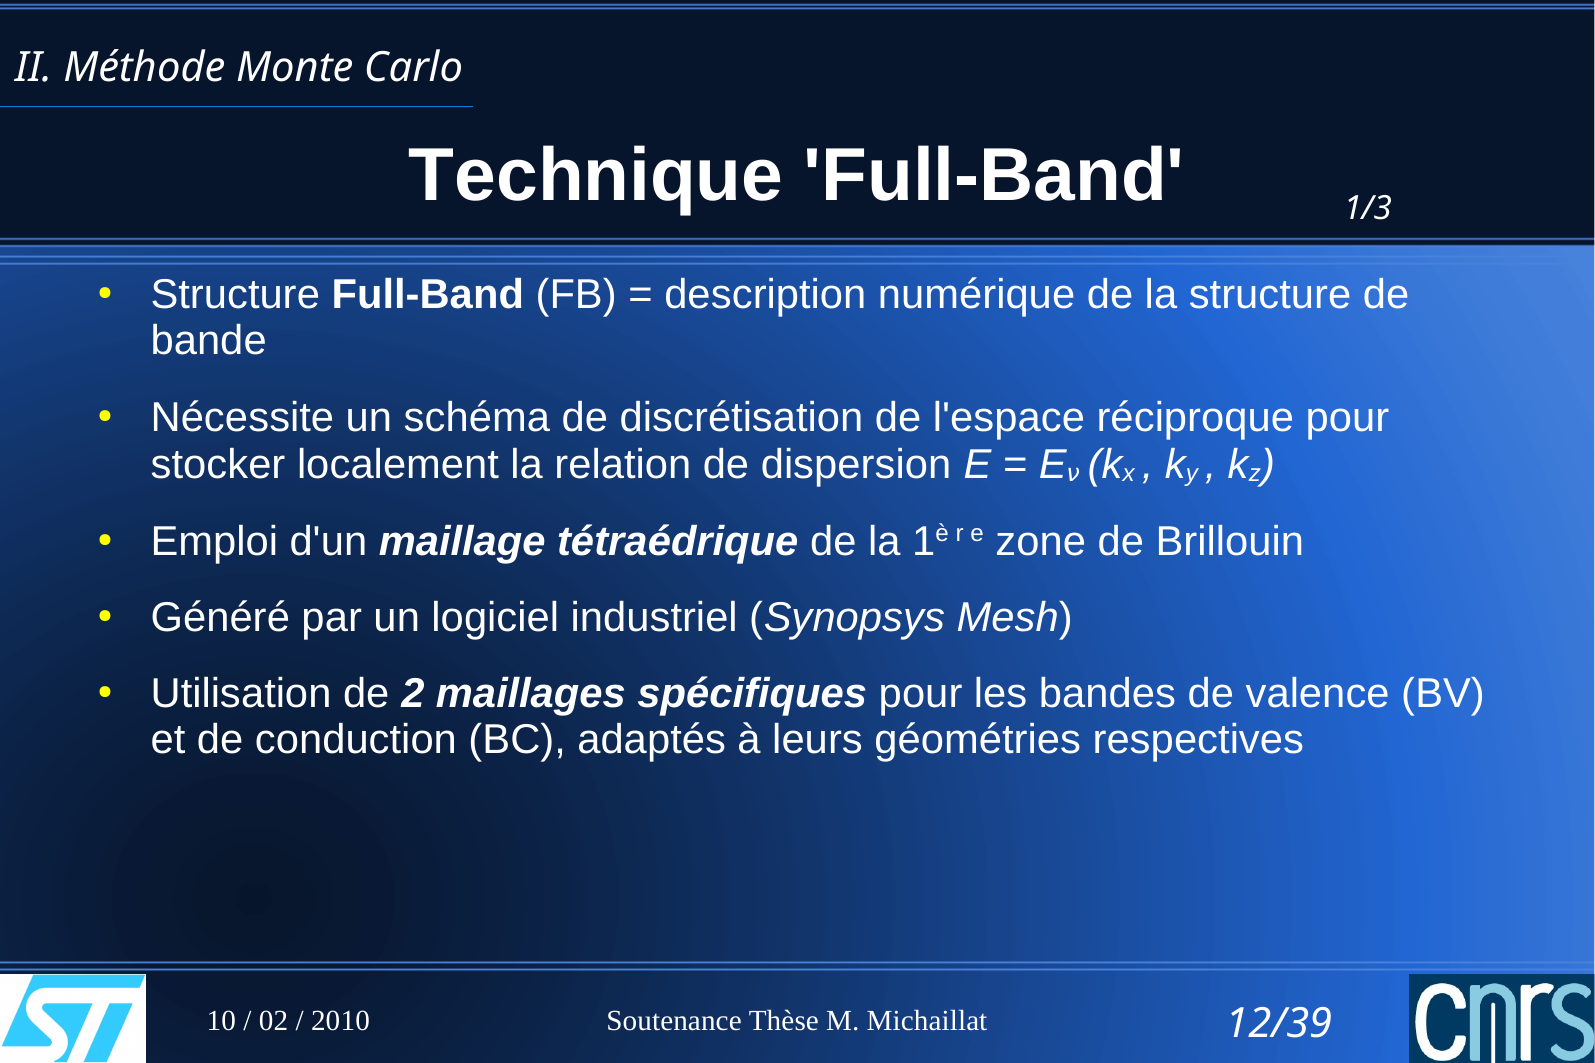

II. Méthode Monte Carlo
# Technique 'Full-Band'
1/3
Structure Full-Band (FB) = description numérique de la structure de bande
Nécessite un schéma de discrétisation de l'espace réciproque pour stocker localement la relation de dispersion E = Eν (kx , ky , kz)
Emploi d'un maillage tétraédrique de la 1è r e zone de Brillouin
Généré par un logiciel industriel (Synopsys Mesh)
Utilisation de 2 maillages spécifiques pour les bandes de valence (BV) et de conduction (BC), adaptés à leurs géométries respectives